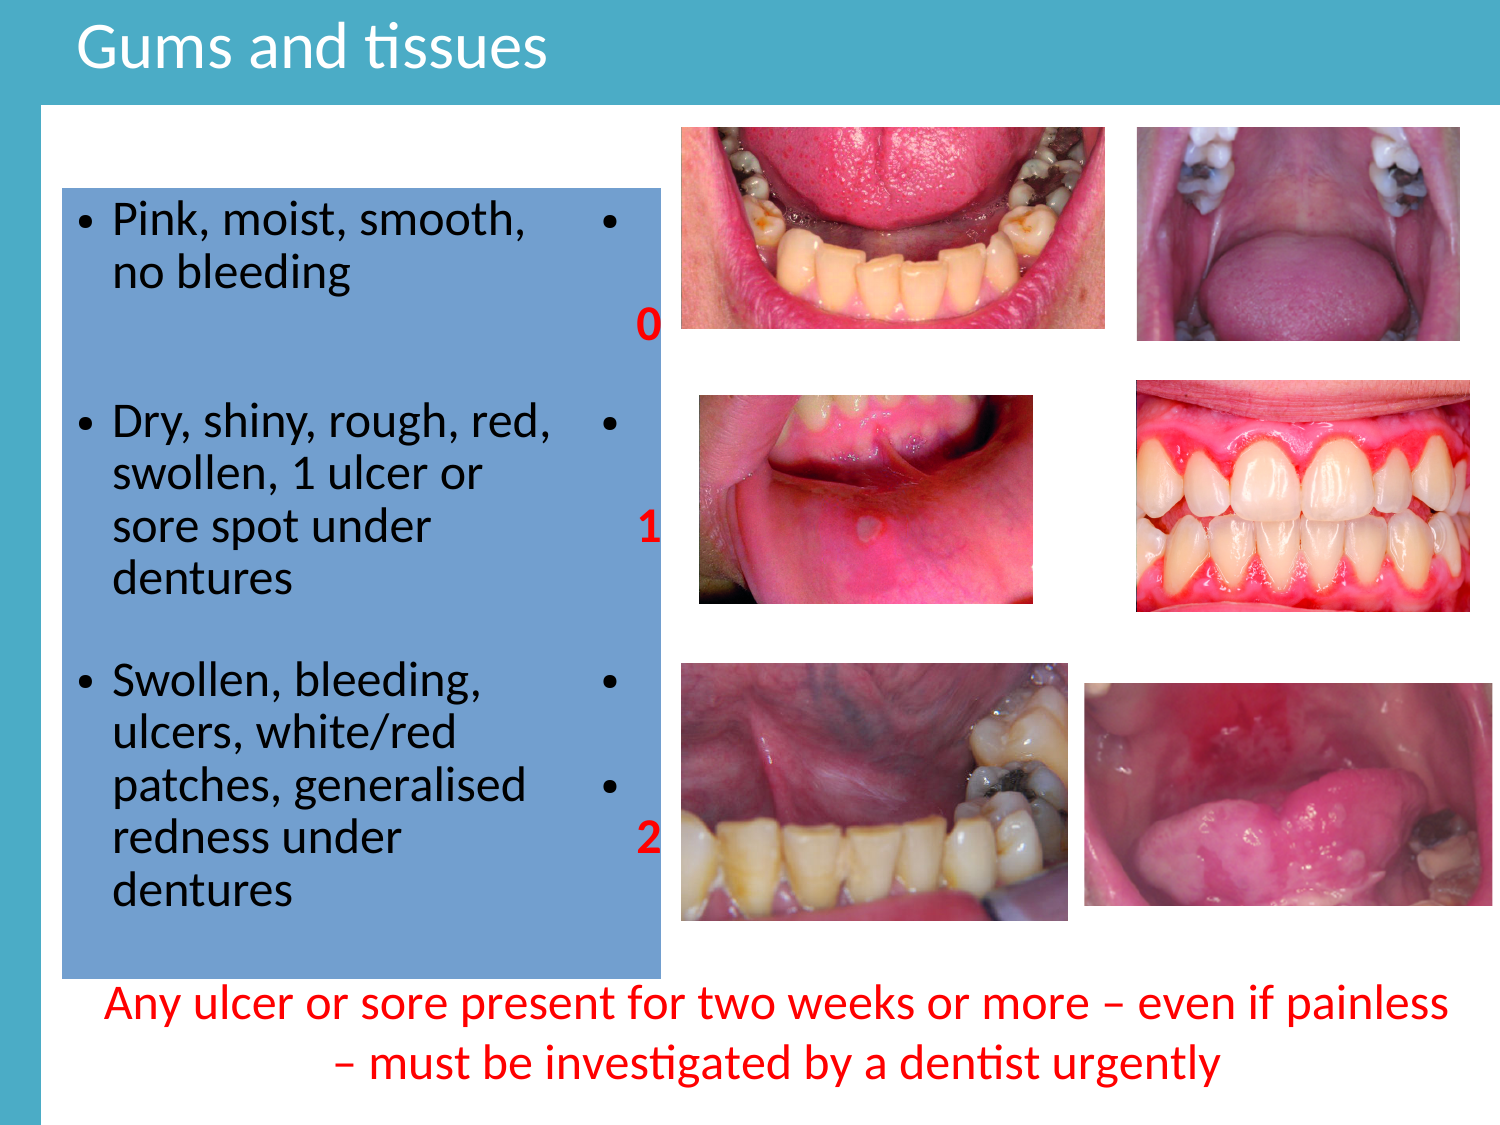

Gums and tissues
| Pink, moist, smooth, no bleeding | 0 |
| --- | --- |
| Dry, shiny, rough, red, swollen, 1 ulcer or sore spot under dentures | 1 |
| --- | --- |
| Swollen, bleeding, ulcers, white/red patches, generalised redness under dentures | 2 |
| --- | --- |
Any ulcer or sore present for two weeks or more – even if painless – must be investigated by a dentist urgently